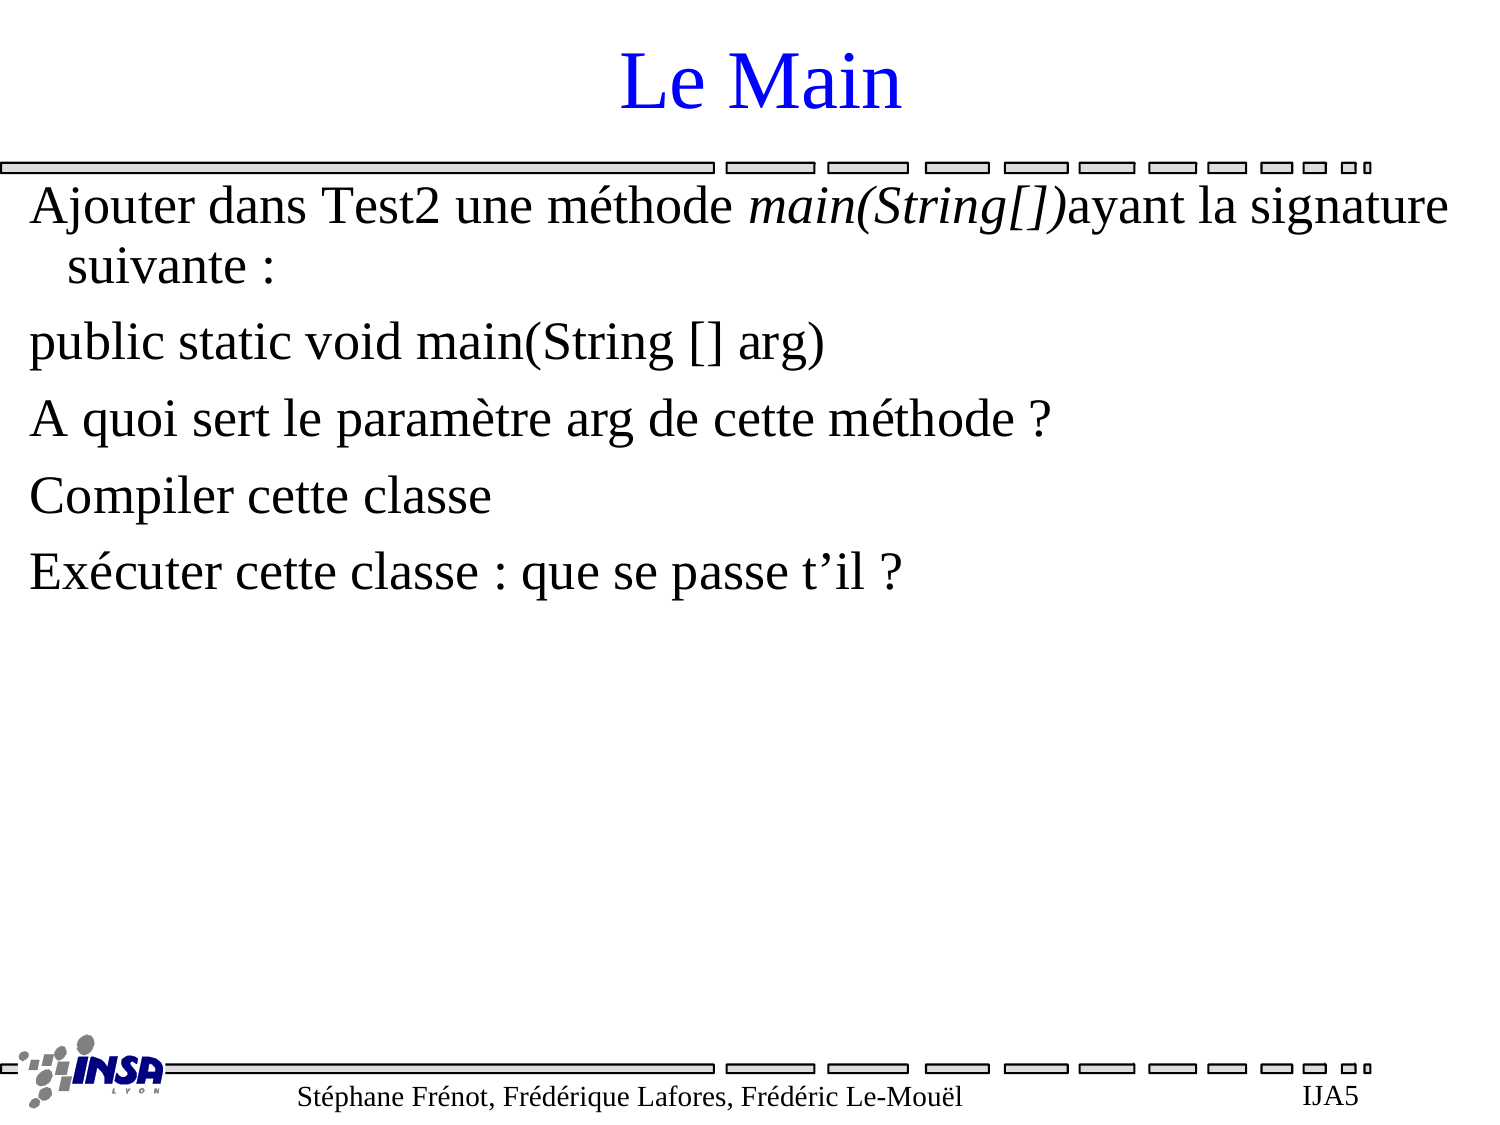

# Le Main
Ajouter dans Test2 une méthode main(String[])ayant la signature suivante :
public static void main(String [] arg)
A quoi sert le paramètre arg de cette méthode ?
Compiler cette classe
Exécuter cette classe : que se passe t’il ?